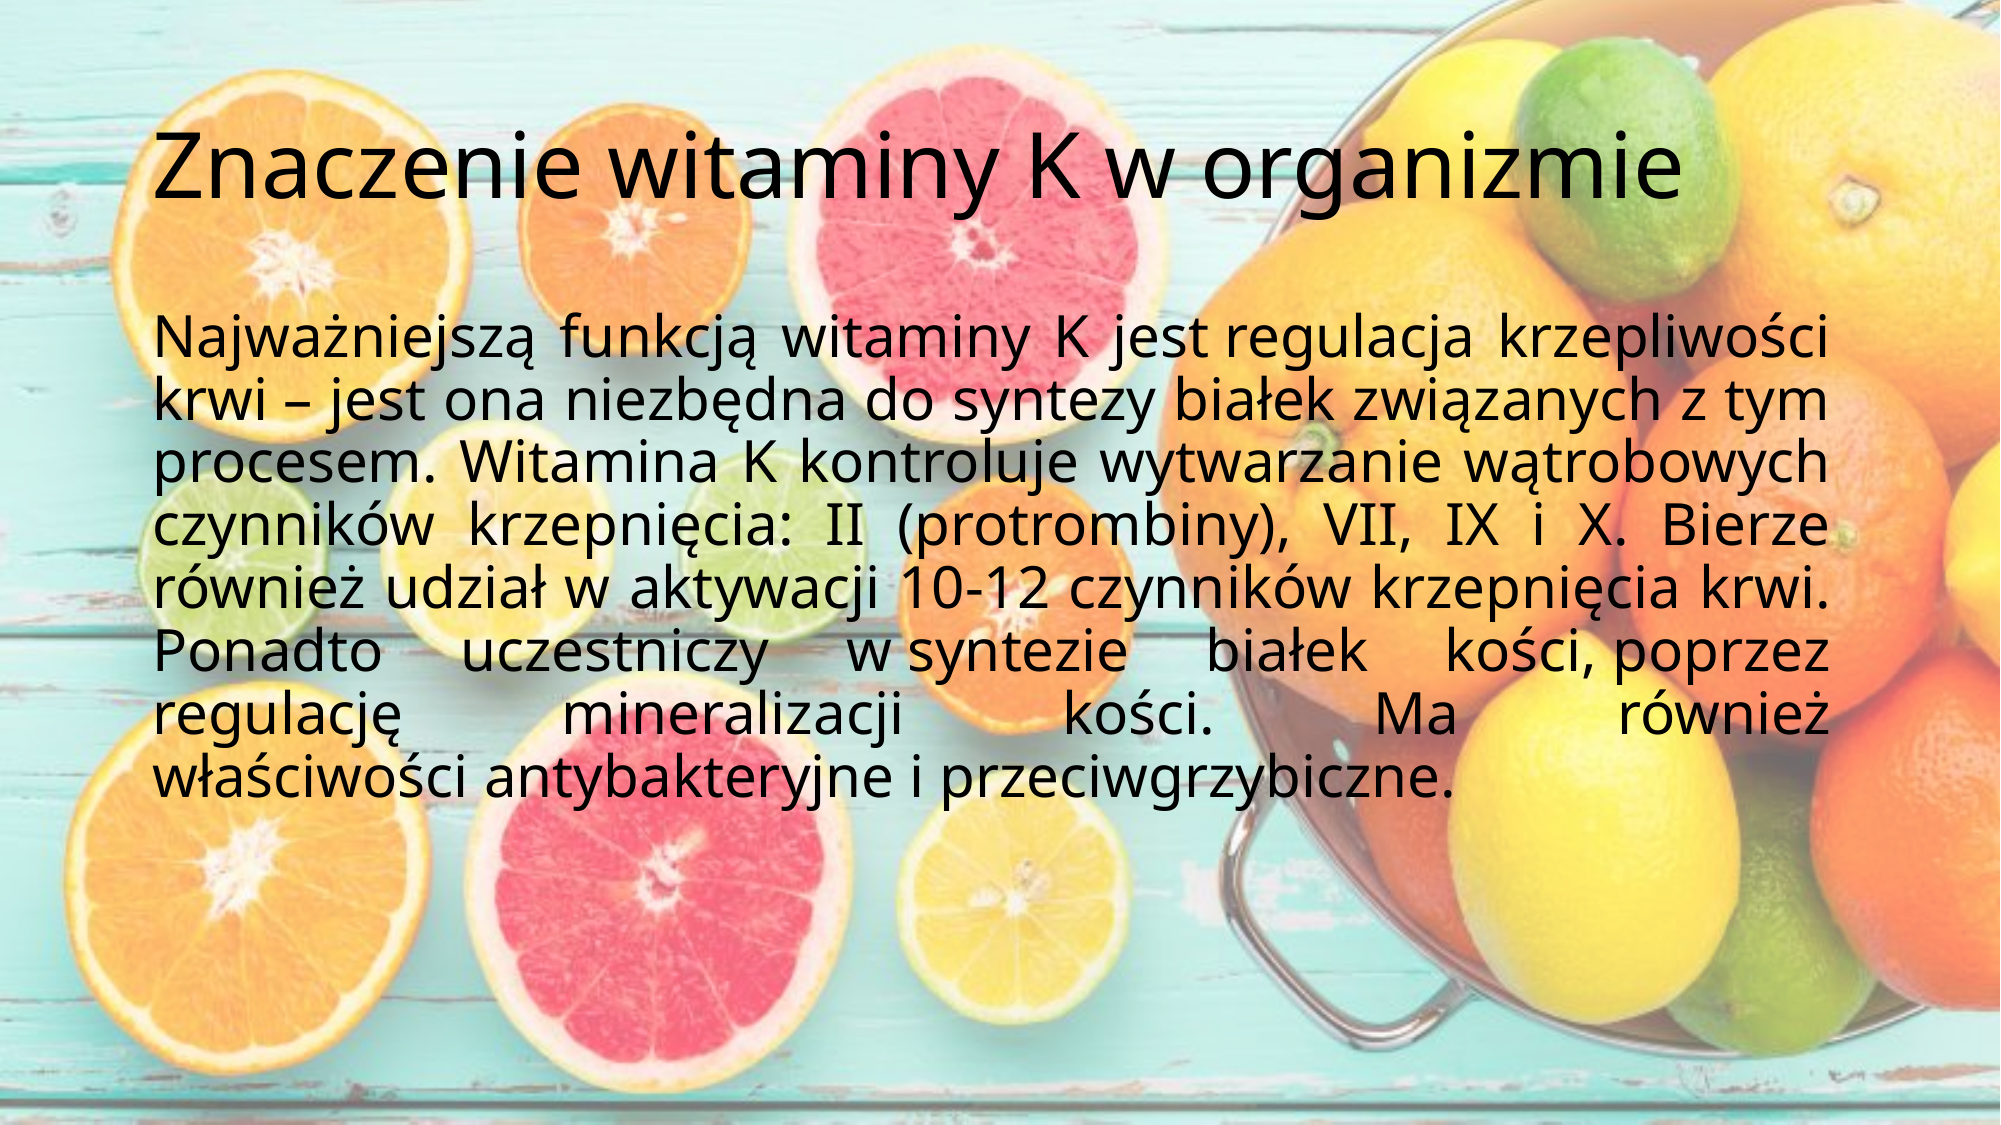

# Znaczenie witaminy K w organizmie
Najważniejszą funkcją witaminy K jest regulacja krzepliwości krwi – jest ona niezbędna do syntezy białek związanych z tym procesem. Witamina K kontroluje wytwarzanie wątrobowych czynników krzepnięcia: II (protrombiny), VII, IX i X. Bierze również udział w aktywacji 10-12 czynników krzepnięcia krwi. Ponadto uczestniczy w syntezie białek kości, poprzez regulację mineralizacji kości. Ma również właściwości antybakteryjne i przeciwgrzybiczne.